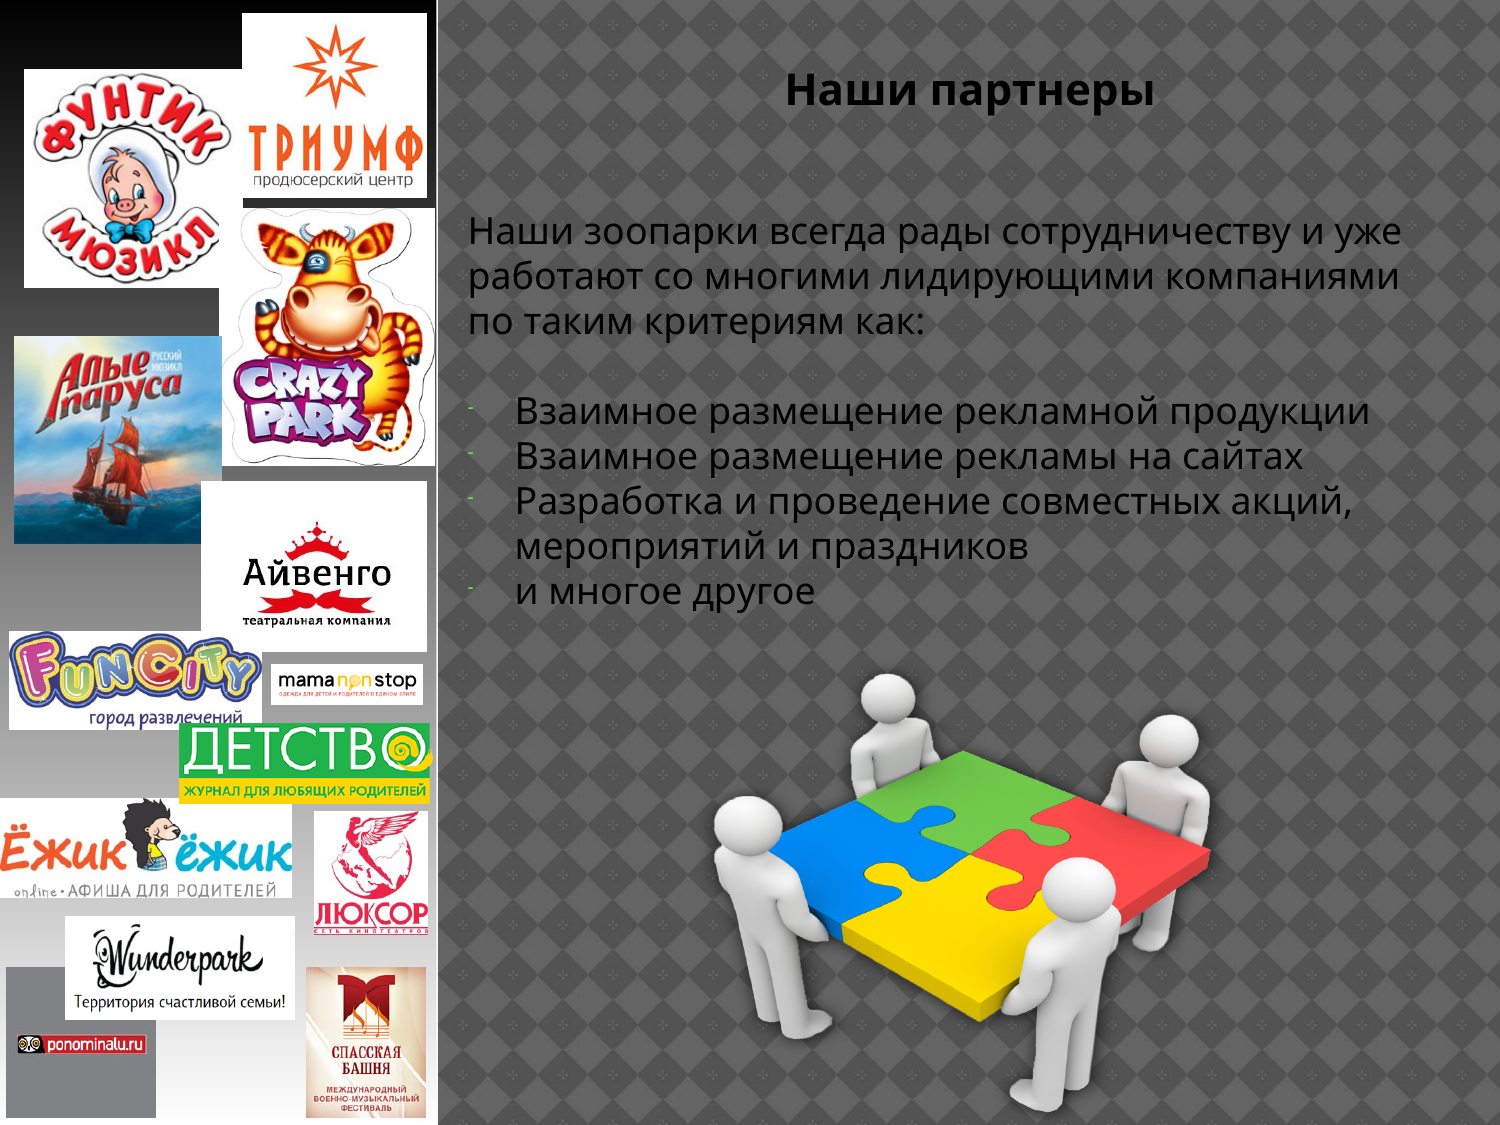

Наши партнеры
Наши зоопарки всегда рады сотрудничеству и уже работают со многими лидирующими компаниями по таким критериям как:
Взаимное размещение рекламной продукции
Взаимное размещение рекламы на сайтах
Разработка и проведение совместных акций, мероприятий и праздников
и многое другое